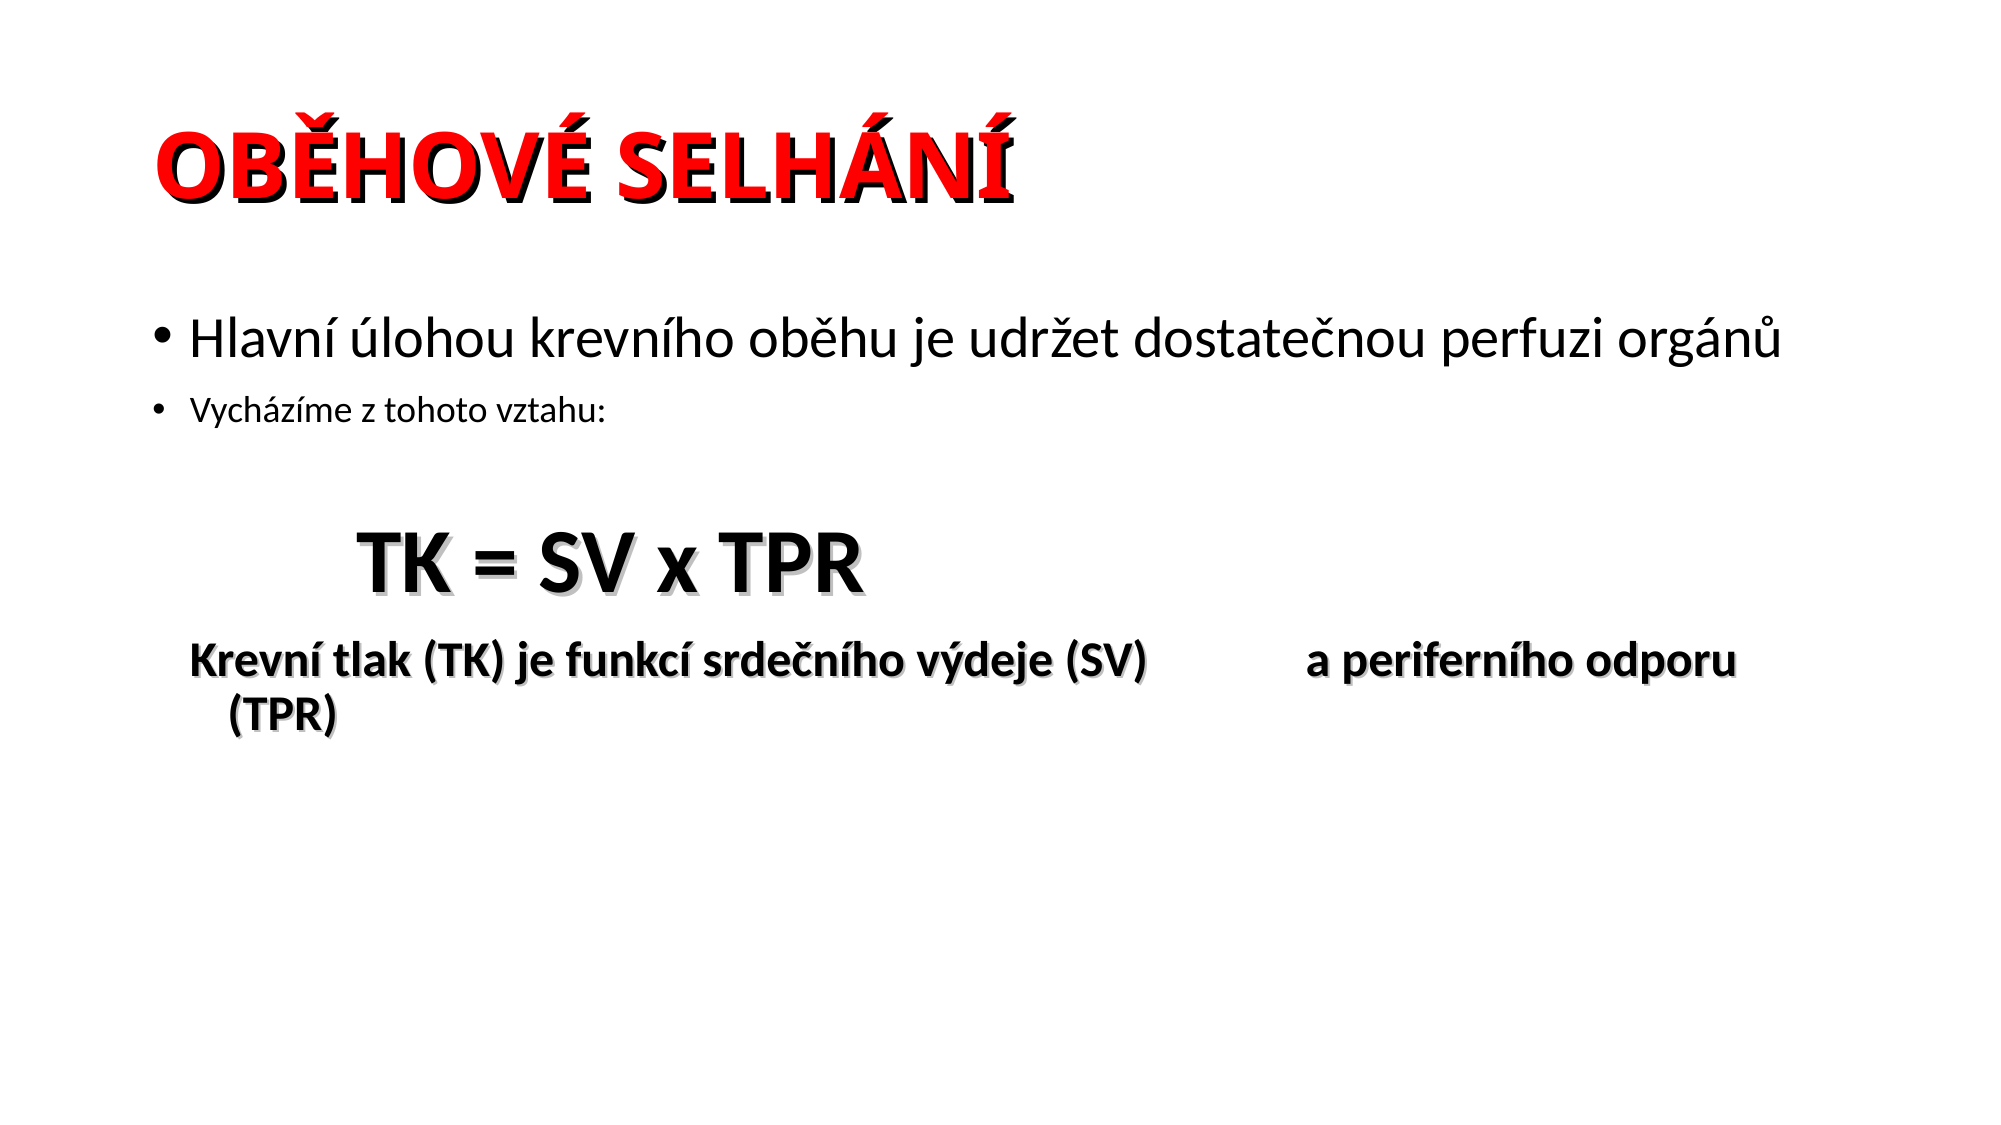

# OBĚHOVÉ SELHÁNÍ
Hlavní úlohou krevního oběhu je udržet dostatečnou perfuzi orgánů
Vycházíme z tohoto vztahu:
 TK = SV x TPR
Krevní tlak (TK) je funkcí srdečního výdeje (SV) a periferního odporu (TPR)